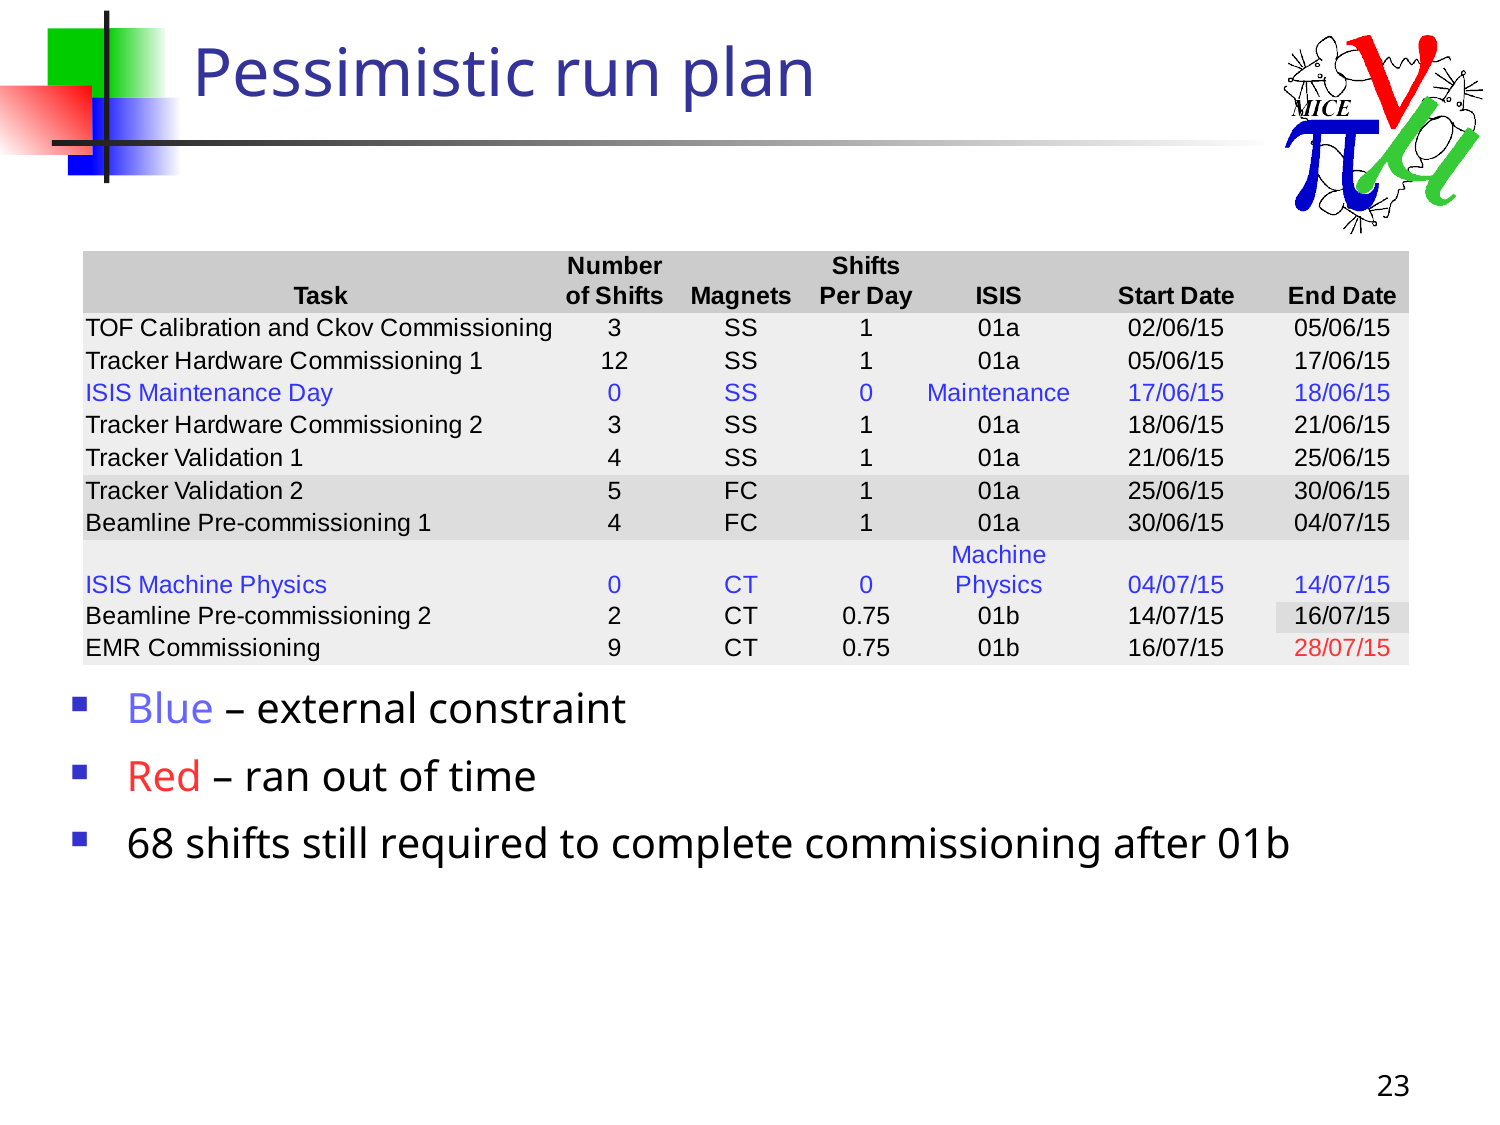

# Pessimistic run plan
Blue – external constraint
Red – ran out of time
68 shifts still required to complete commissioning after 01b
23